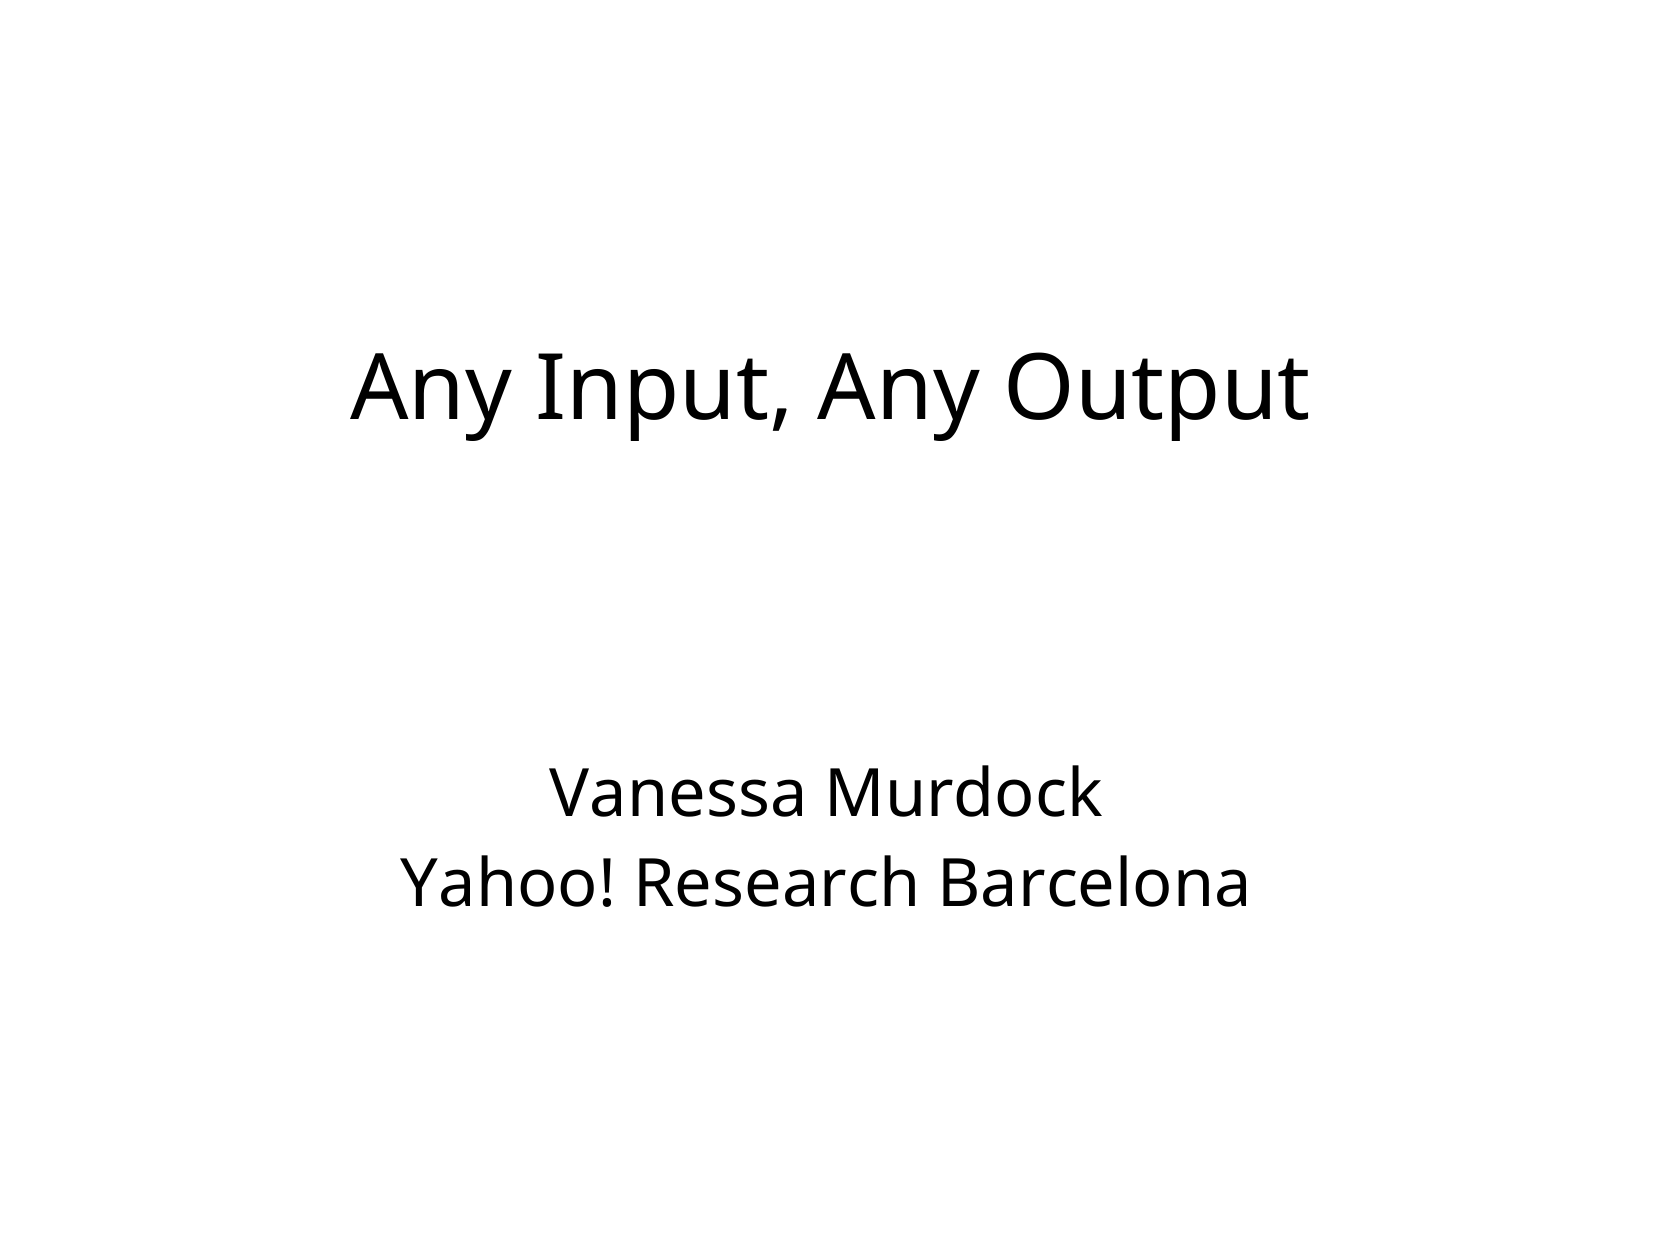

# Any Input, Any Output
Vanessa Murdock
Yahoo! Research Barcelona